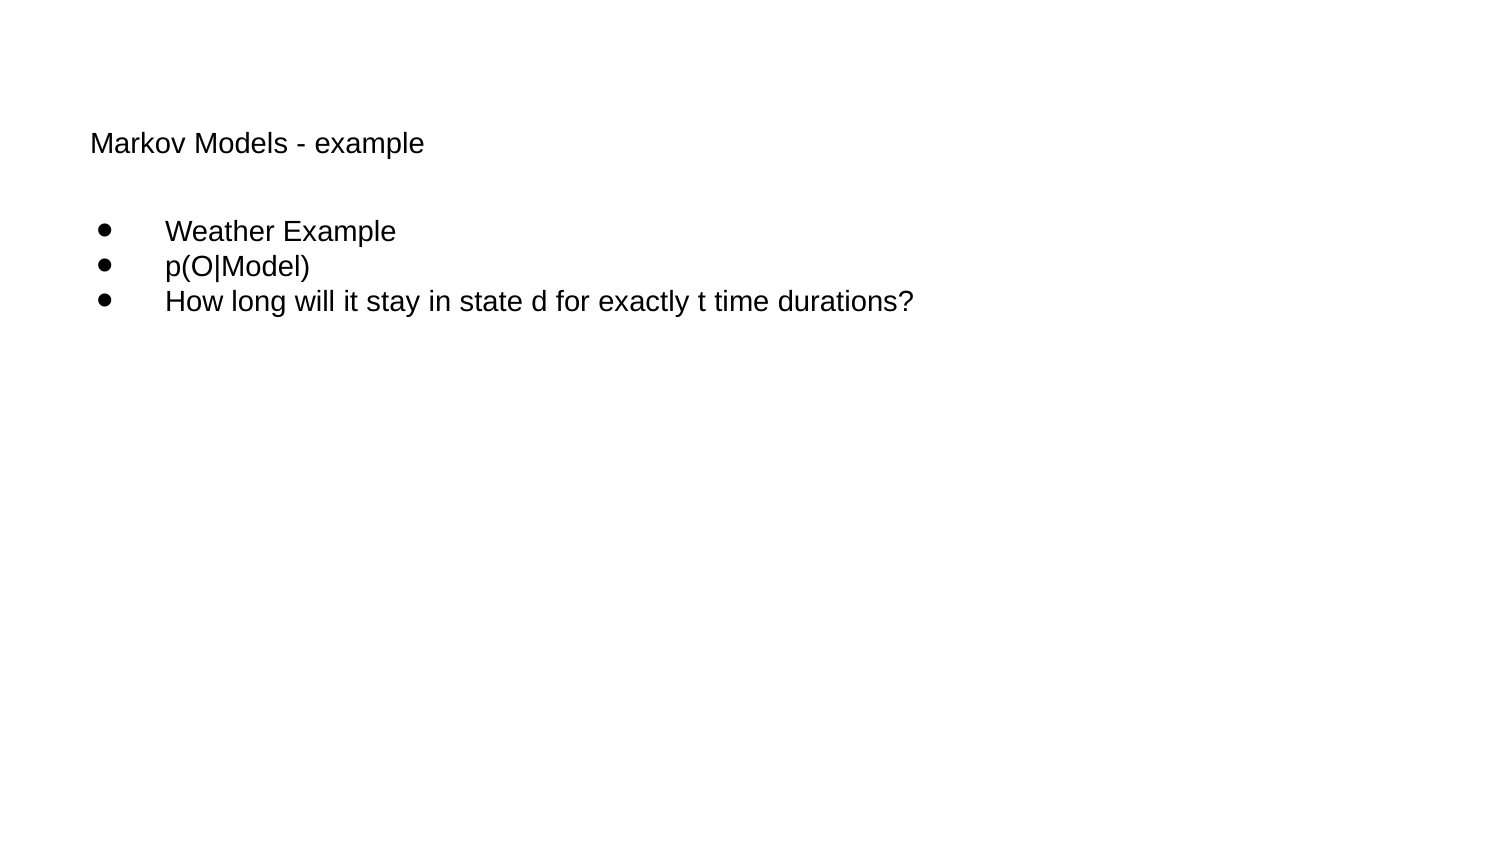

# Markov Models - example
Weather Example
p(O|Model)
How long will it stay in state d for exactly t time durations?